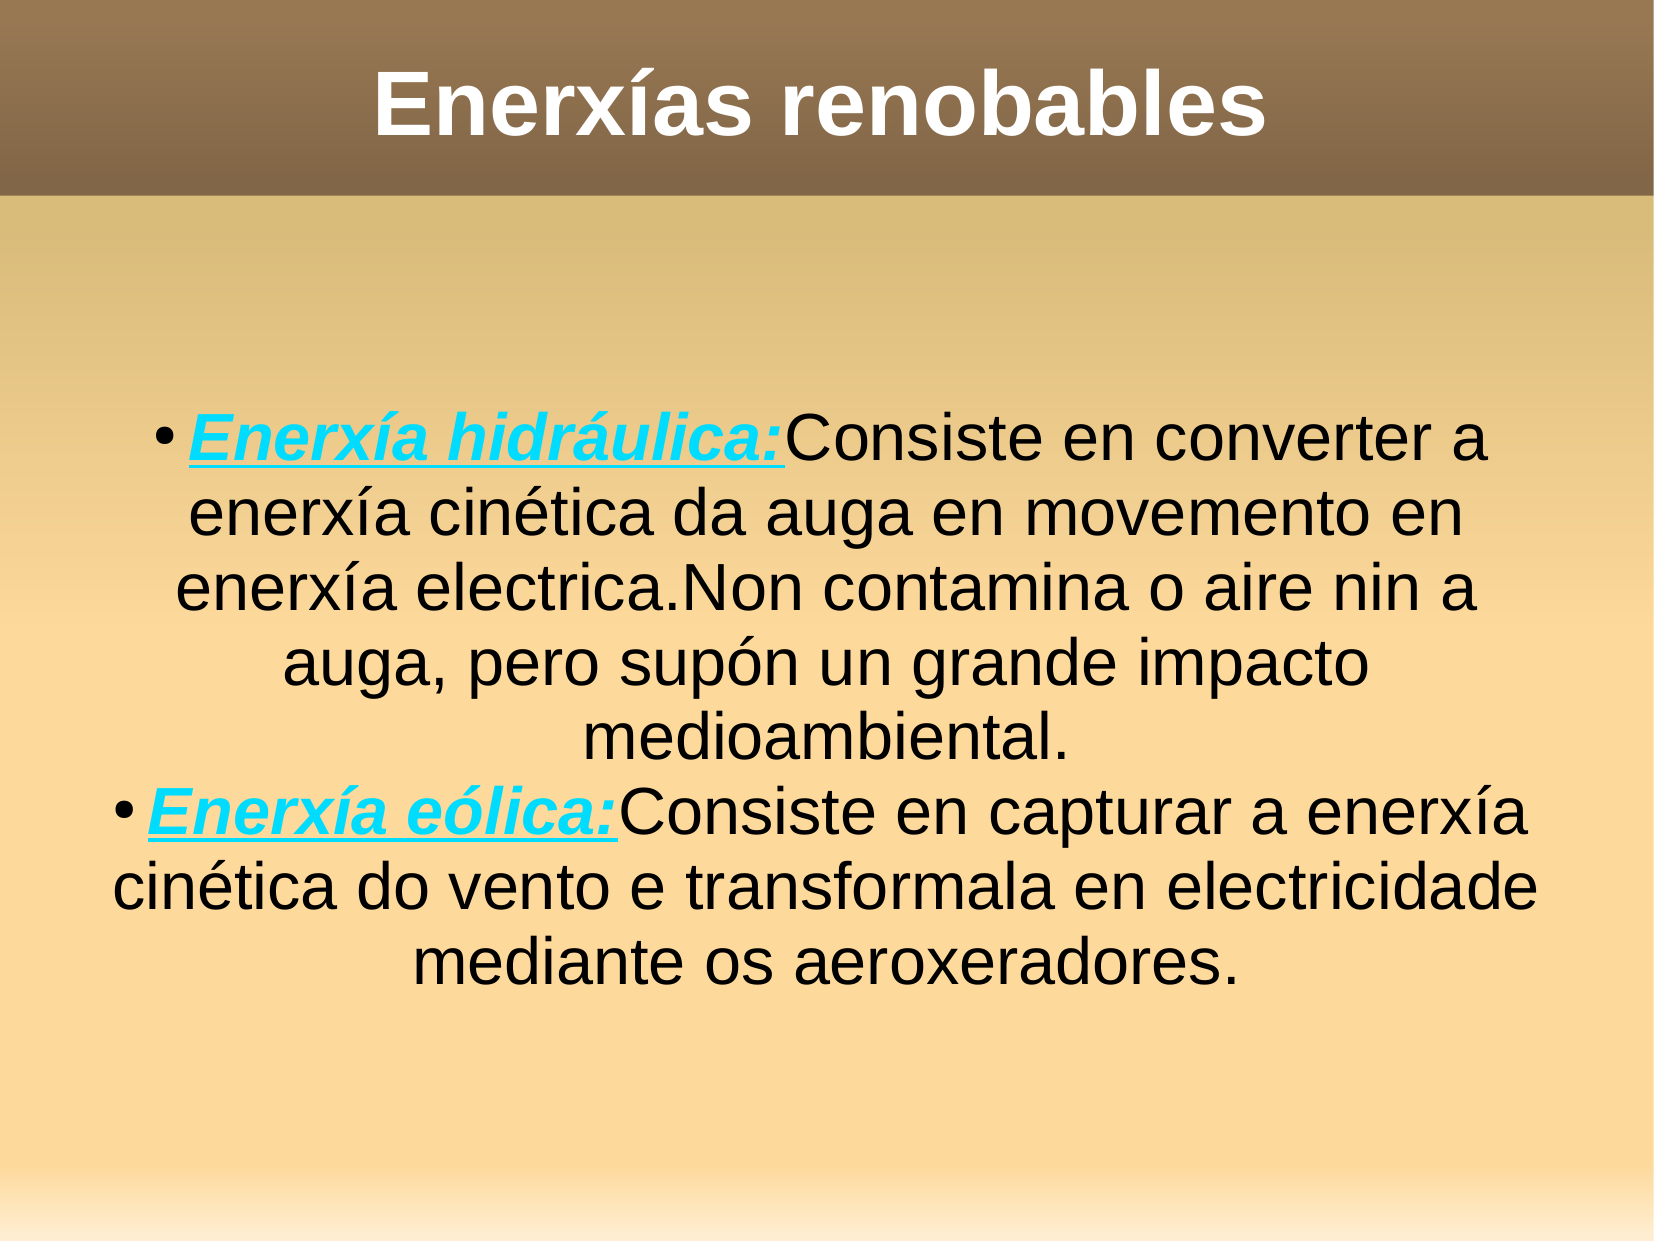

# Enerxías renobables
Enerxía hidráulica:Consiste en converter a enerxía cinética da auga en movemento en enerxía electrica.Non contamina o aire nin a auga, pero supón un grande impacto medioambiental.
Enerxía eólica:Consiste en capturar a enerxía cinética do vento e transformala en electricidade mediante os aeroxeradores.